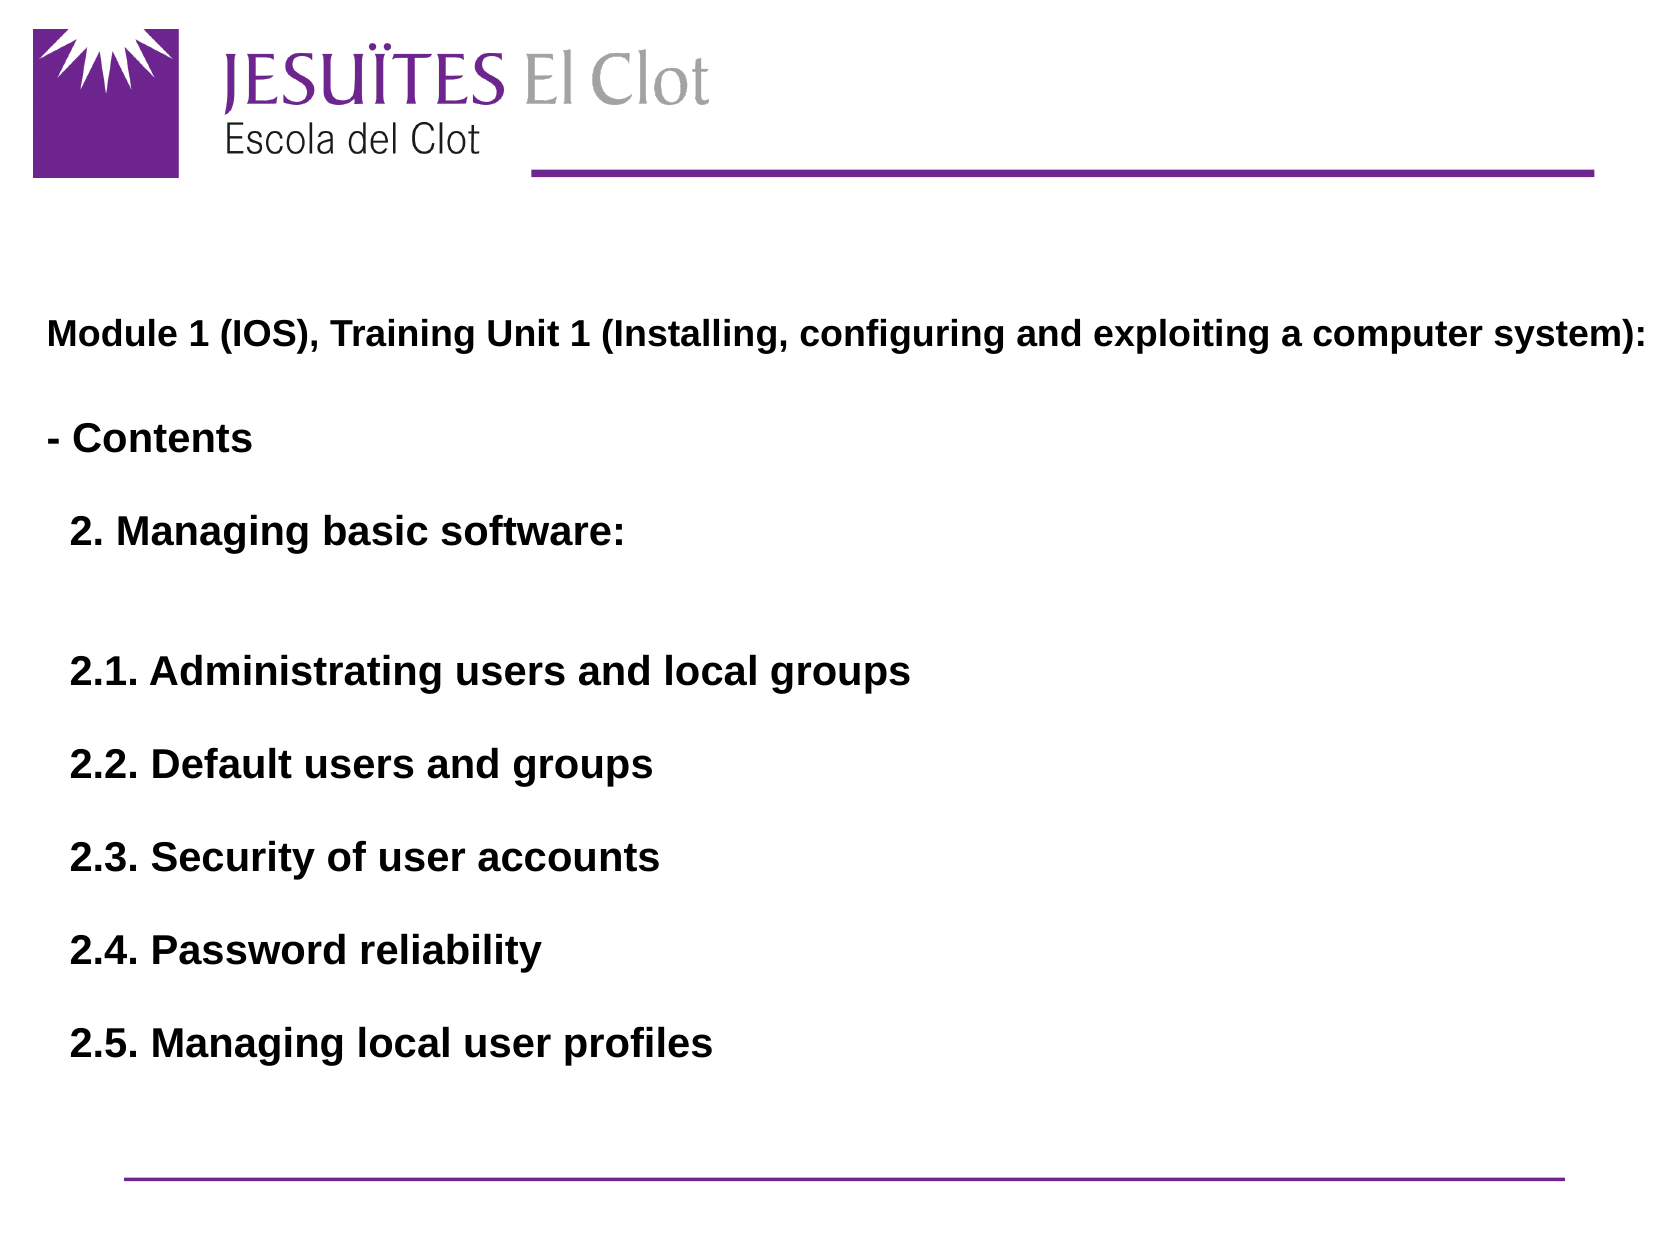

Module 1 (IOS), Training Unit 1 (Installing, configuring and exploiting a computer system):
- Contents
 2. Managing basic software:
 2.1. Administrating users and local groups
 2.2. Default users and groups
 2.3. Security of user accounts
 2.4. Password reliability
 2.5. Managing local user profiles